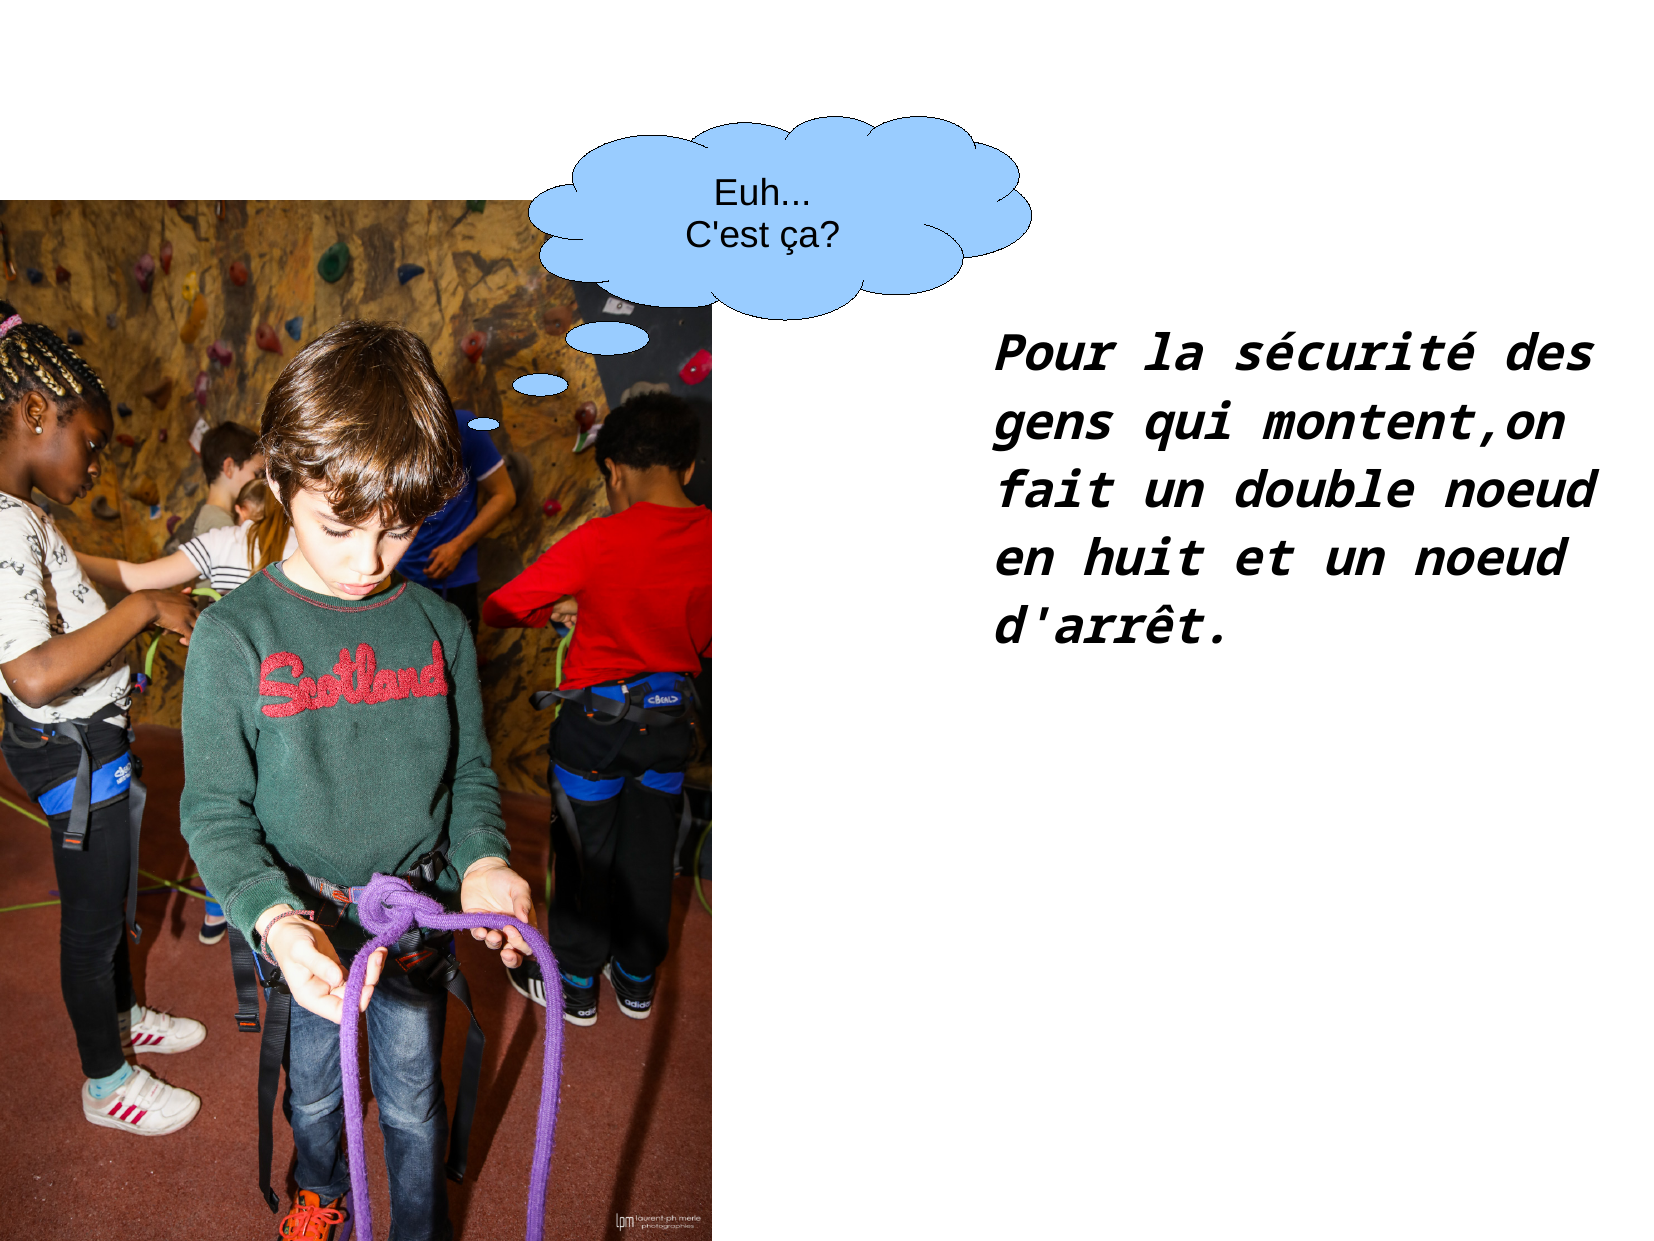

Euh...
C'est ça?
Pour la sécurité des gens qui montent,on fait un double noeud en huit et un noeud d'arrêt.